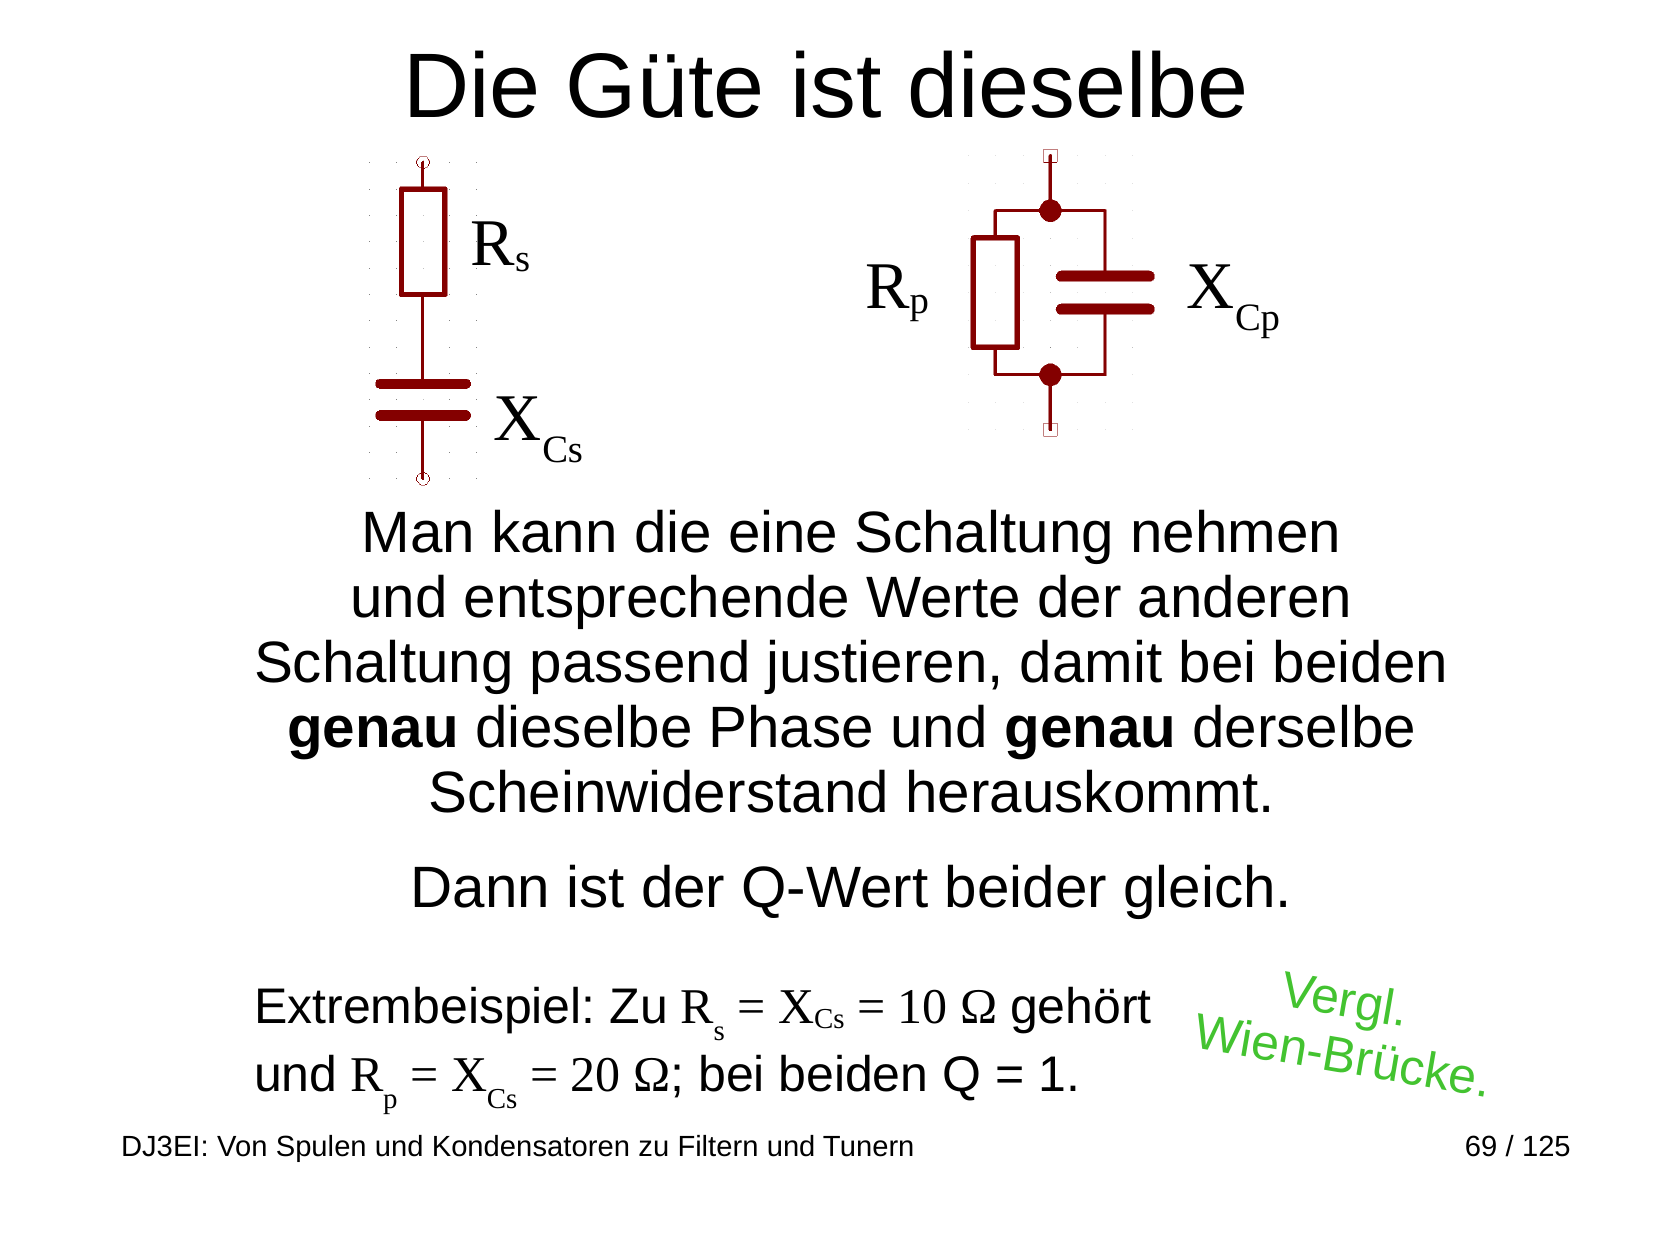

# Die Güte ist dieselbe
Rs
XCp
Rp
XCs
Man kann die eine Schaltung nehmen
und entsprechende Werte der anderen
Schaltung passend justieren, damit bei beiden
genau dieselbe Phase und genau derselbe
Scheinwiderstand herauskommt.
Dann ist der Q-Wert beider gleich.
Extrembeispiel: Zu Rs = XCs = 10 Ω gehört
und Rp = XCs = 20 Ω; bei beiden Q = 1.
Vergl.
 Wien-Brücke.